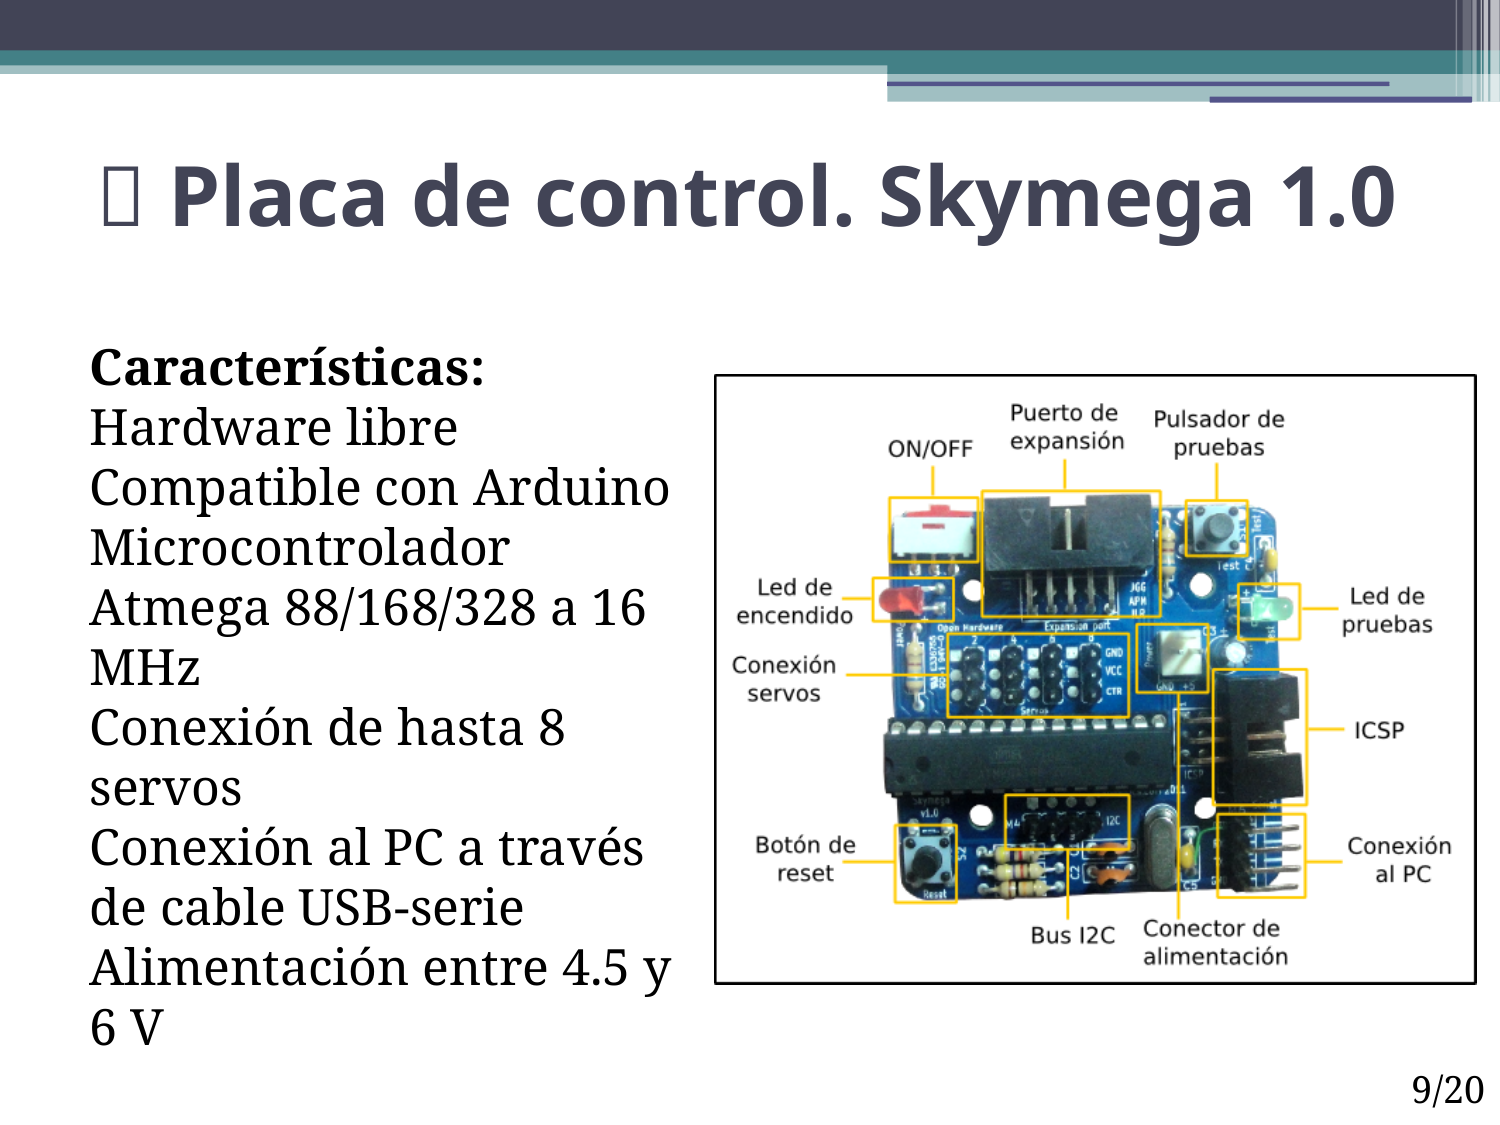

#  Placa de control. Skymega 1.0
Características:
Hardware libre
Compatible con Arduino
Microcontrolador Atmega 88/168/328 a 16 MHz
Conexión de hasta 8 servos
Conexión al PC a través de cable USB-serie
Alimentación entre 4.5 y 6 V